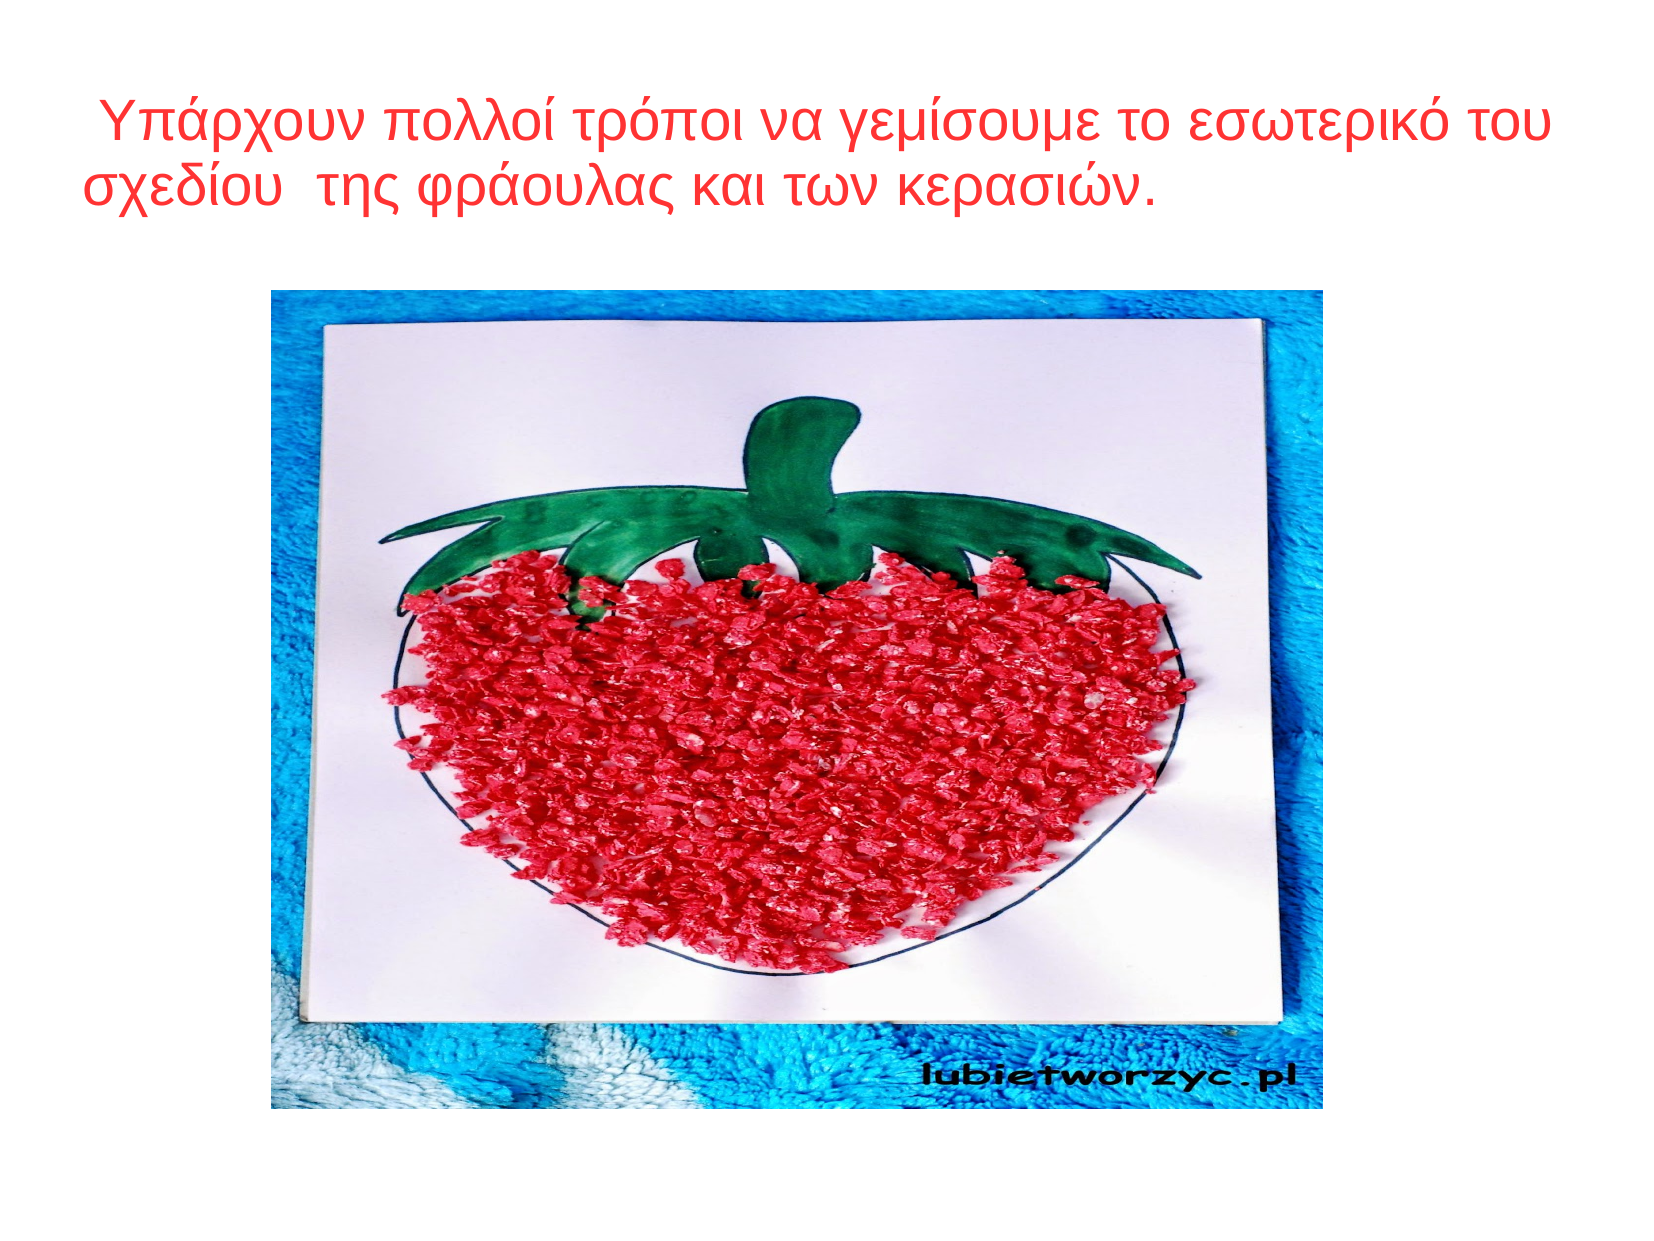

# Υπάρχουν πολλοί τρόποι να γεμίσουμε το εσωτερικό του σχεδίου της φράουλας και των κερασιών.